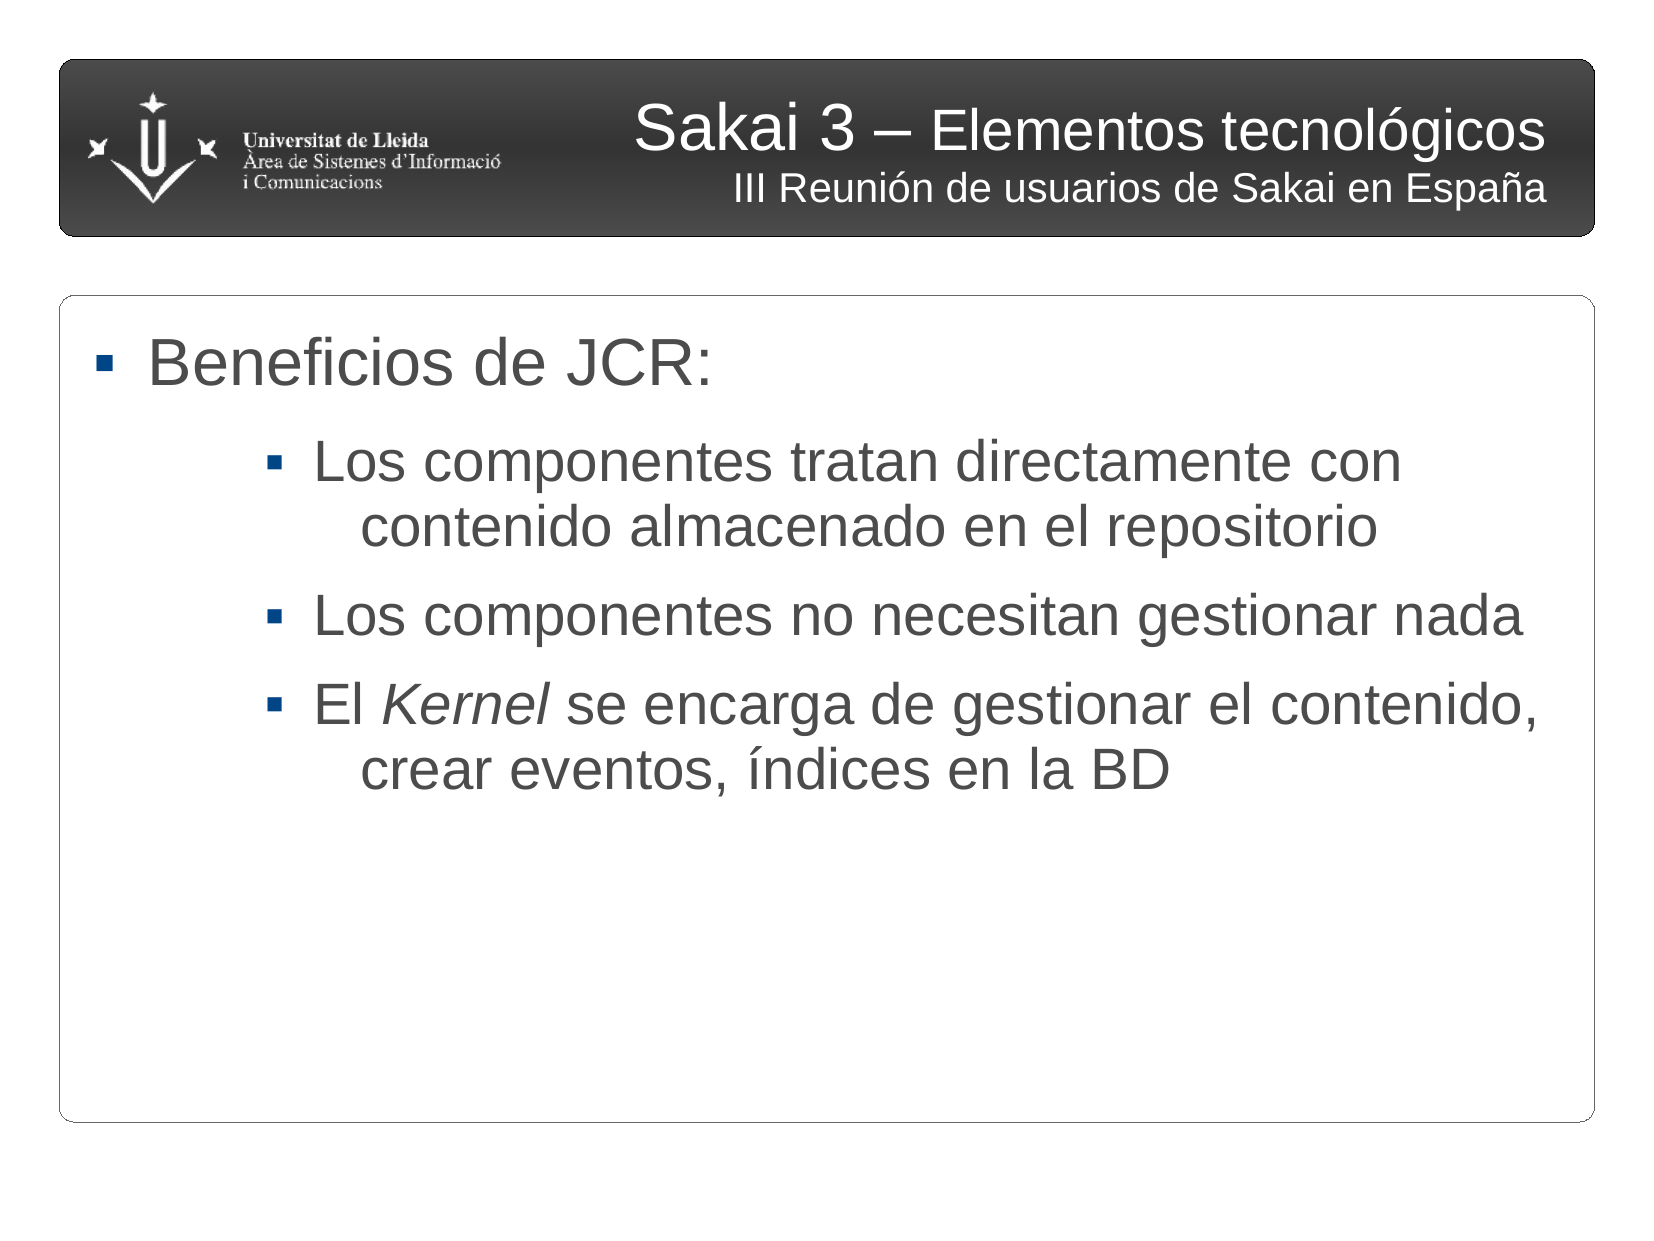

# Sakai 3 – Elementos tecnológicos III Reunión de usuarios de Sakai en España
Beneficios de JCR:
Los componentes tratan directamente con contenido almacenado en el repositorio
Los componentes no necesitan gestionar nada
El Kernel se encarga de gestionar el contenido, crear eventos, índices en la BD